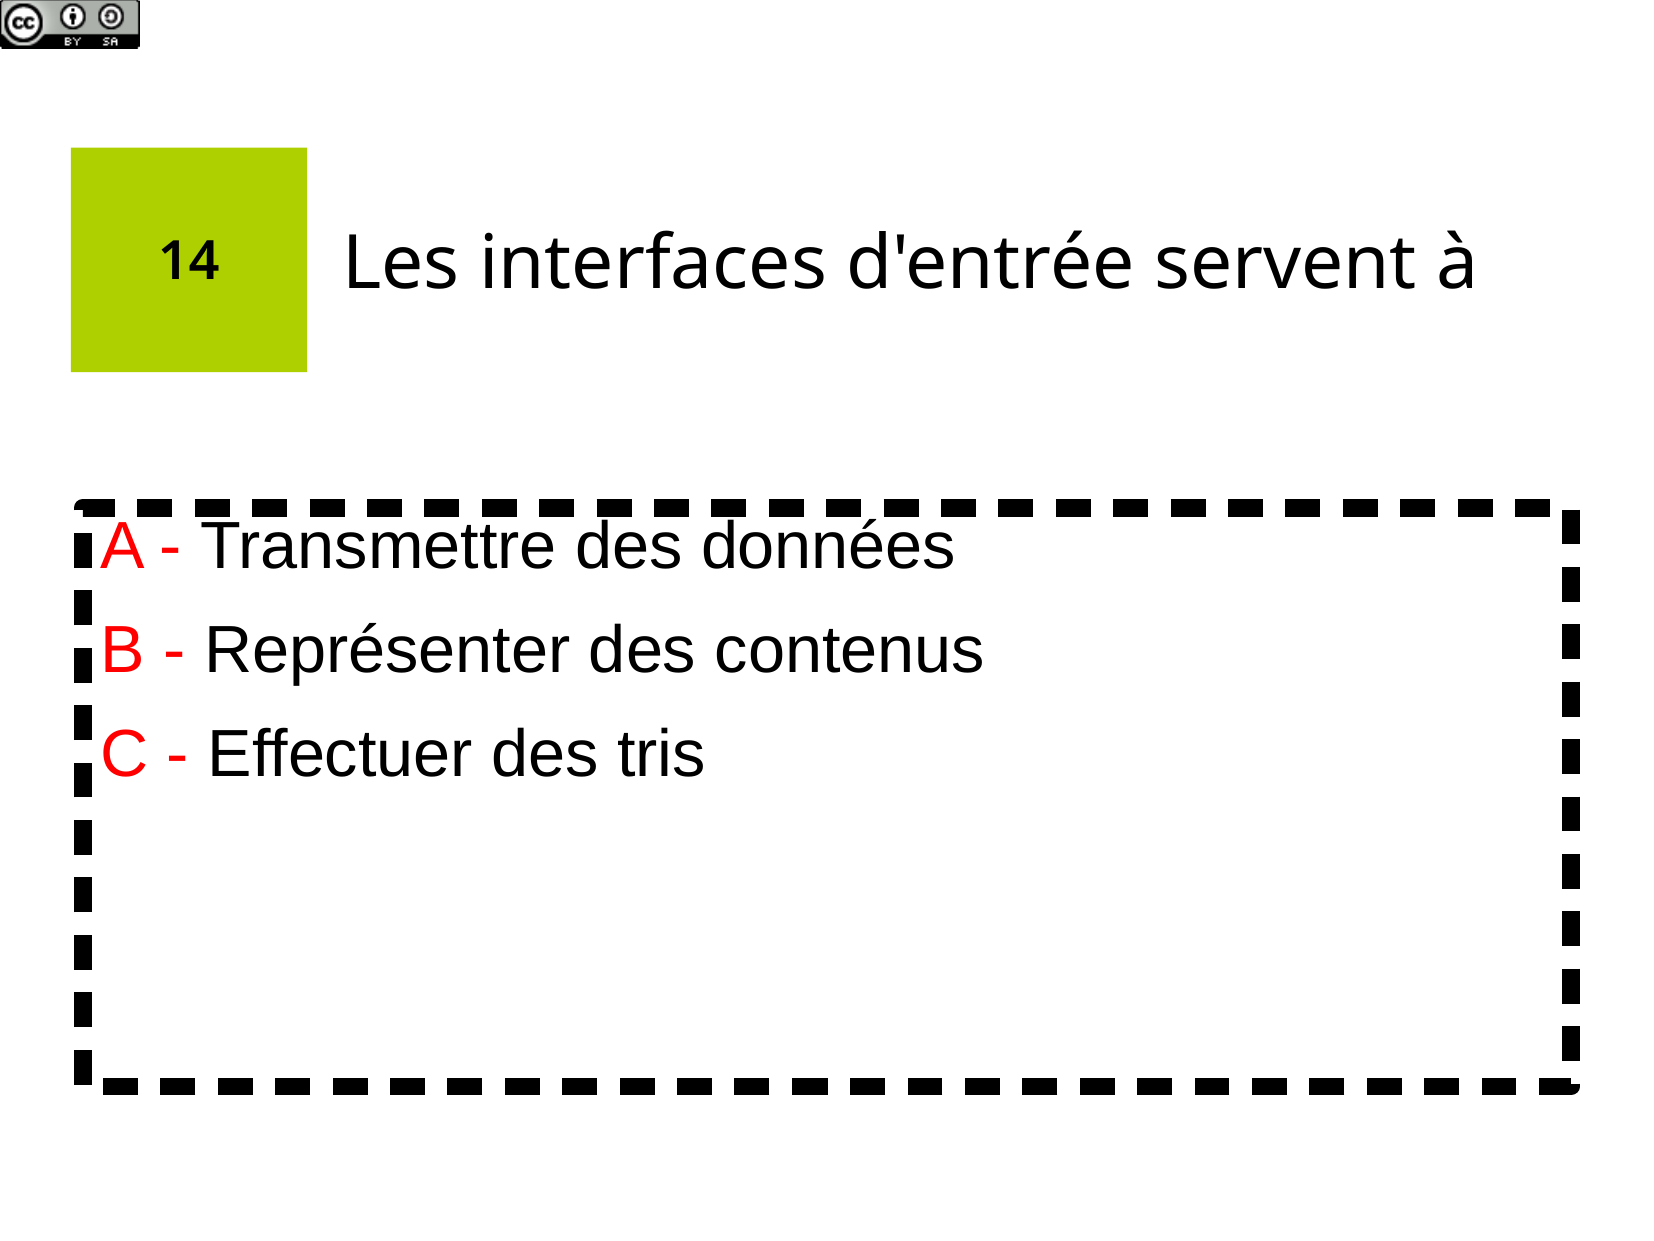

# Les interfaces d'entrée servent à
14
Transmettre des données
Représenter des contenus
Effectuer des tris